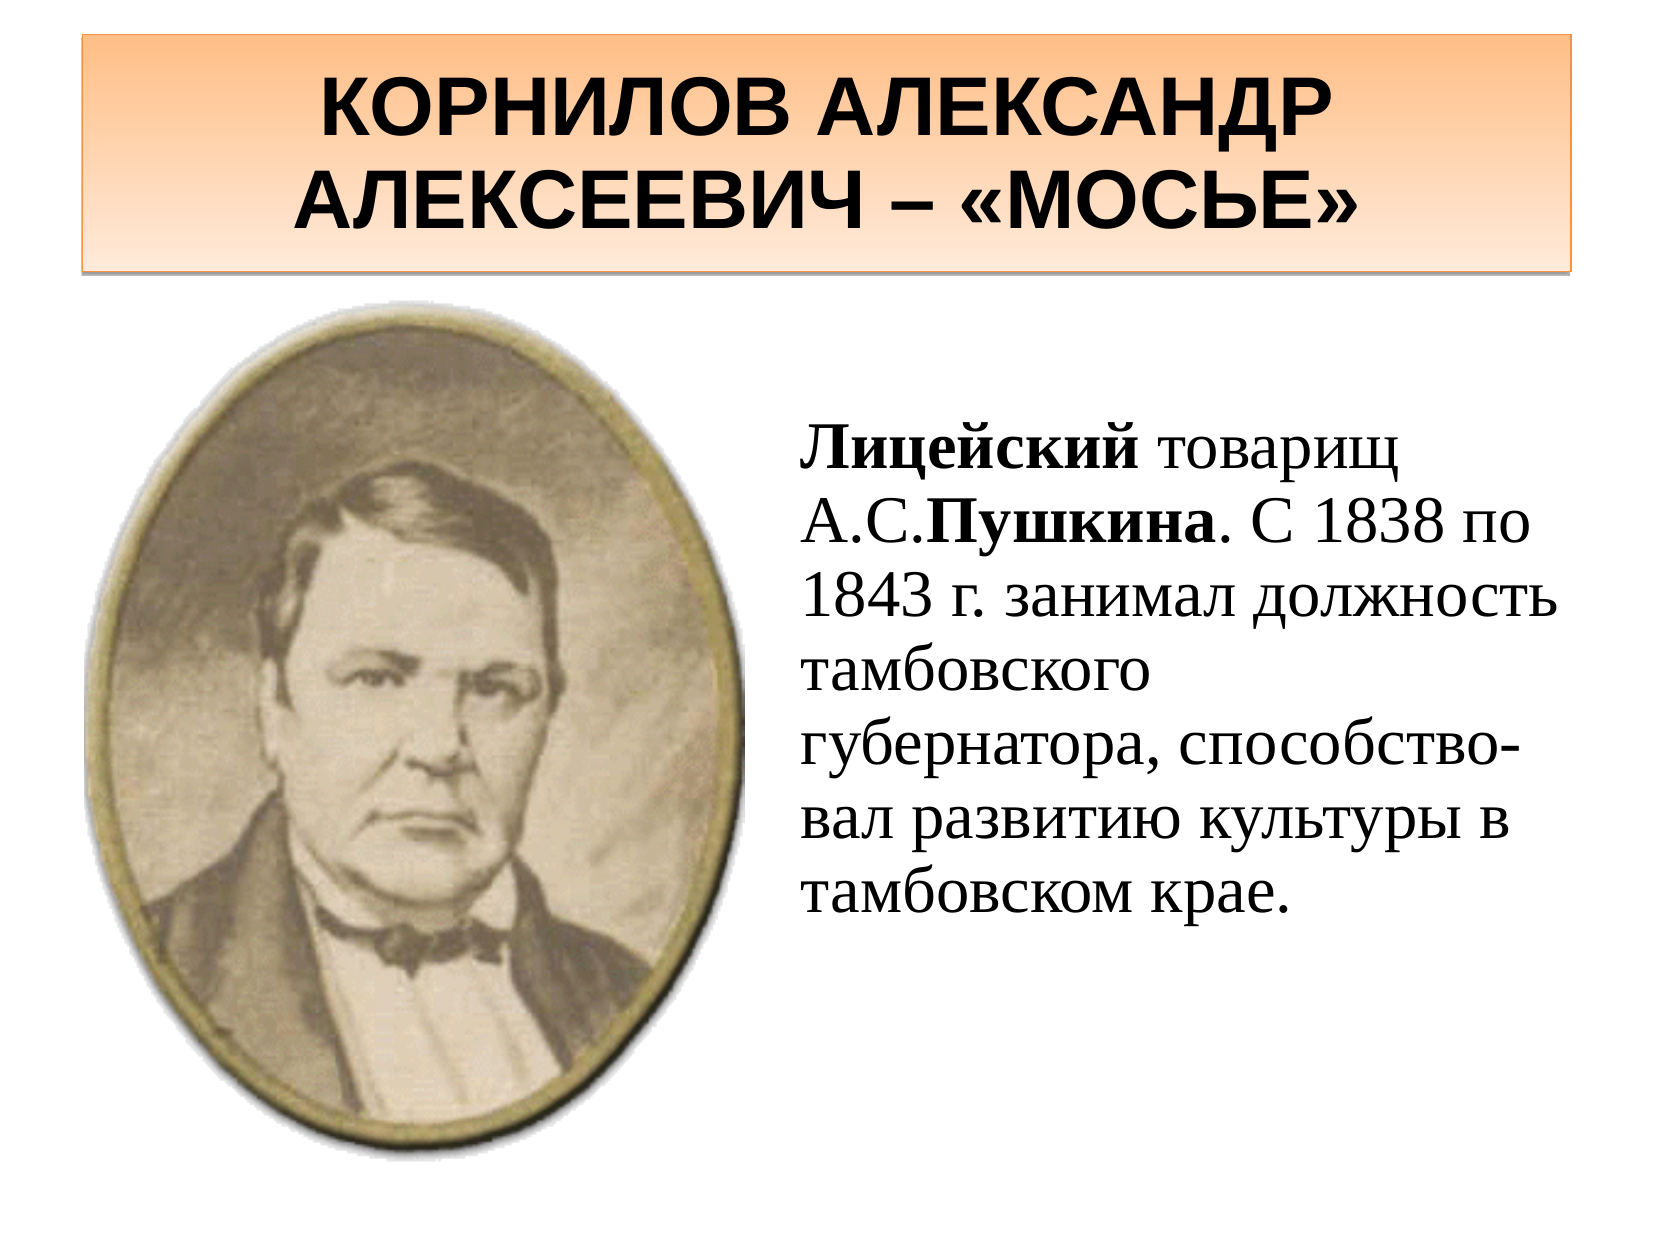

# КОРНИЛОВ АЛЕКСАНДР АЛЕКСЕЕВИЧ – «МОСЬЕ»
Лицейский товарищ А.С.Пушкина. С 1838 по 1843 г. занимал должность тамбовского губернатора, способство-вал развитию культуры в тамбовском крае.